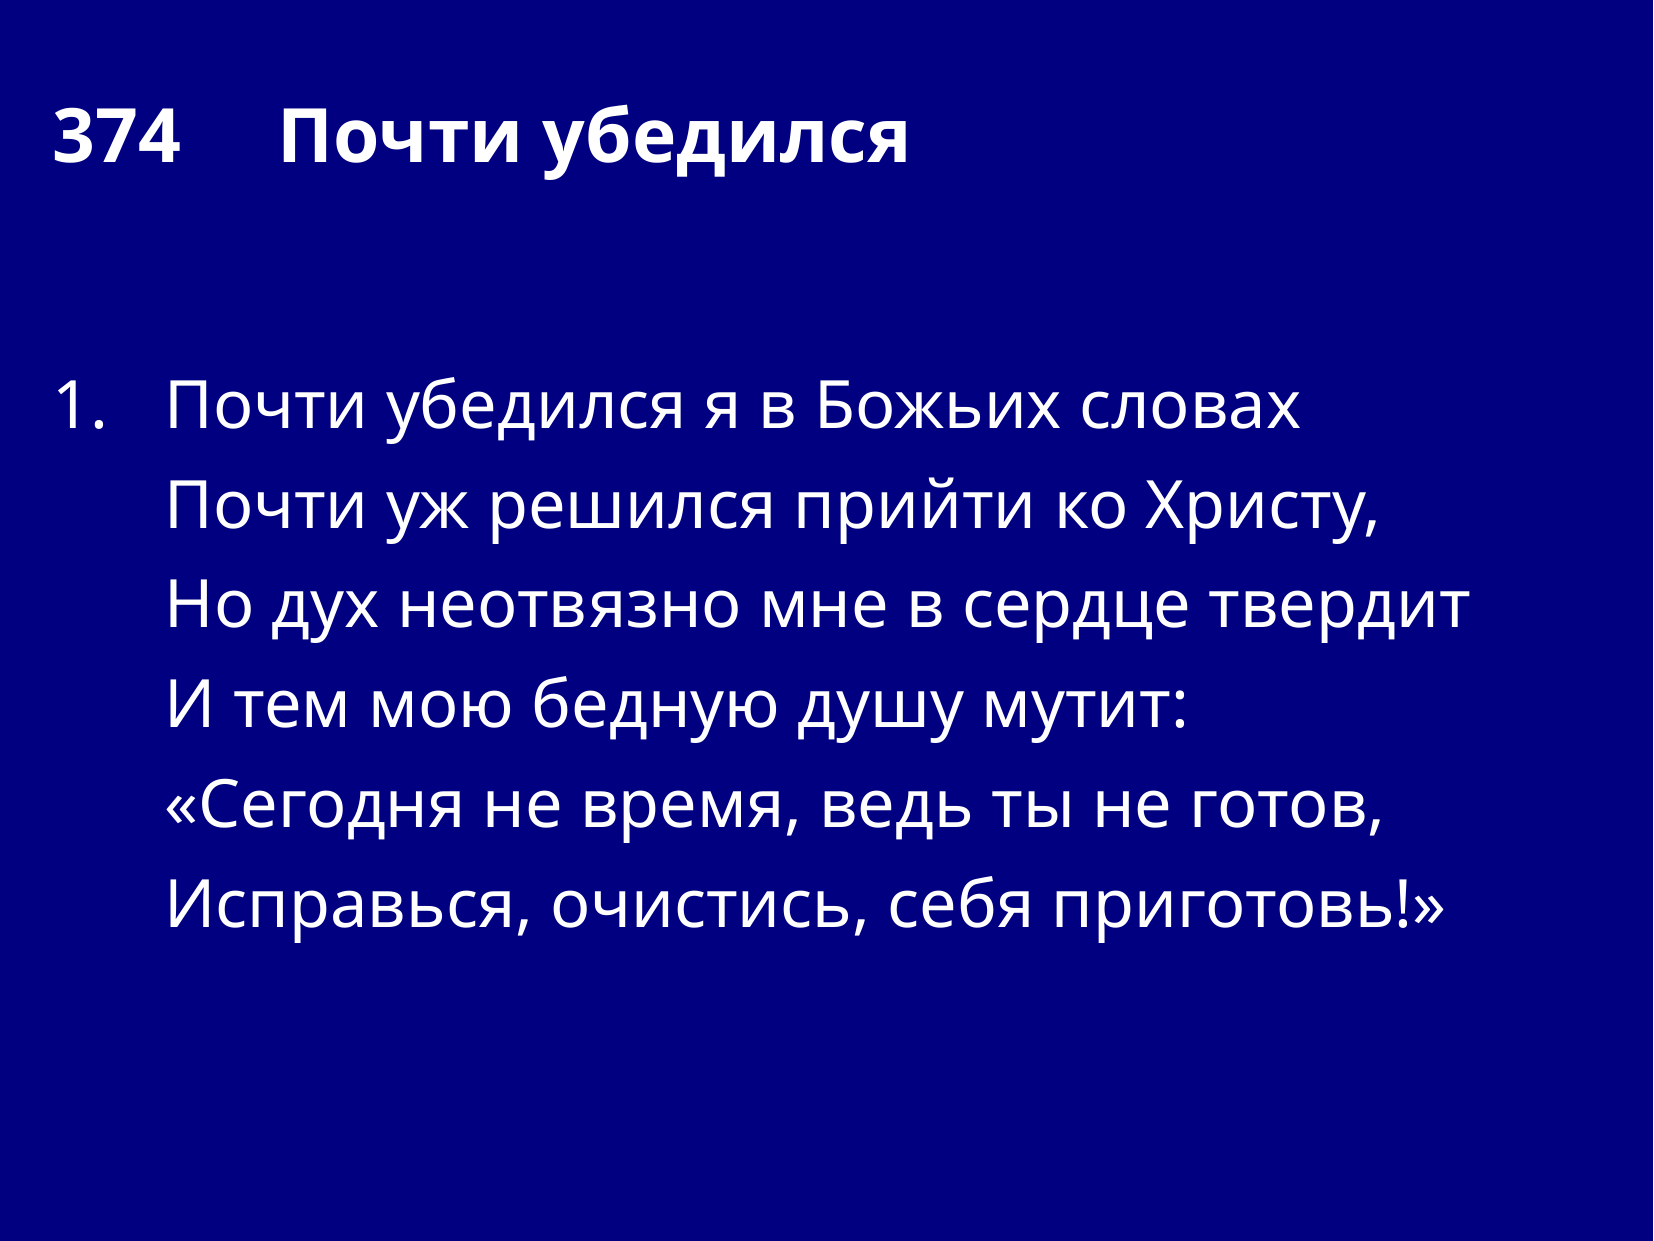

374	Почти убедился
1.	Почти убедился я в Божьих словах
	Почти уж решился прийти ко Христу,
	Но дух неотвязно мне в сердце твердит
	И тем мою бедную душу мутит:
	«Сегодня не время, ведь ты не готов,
	Исправься, очистись, себя приготовь!»